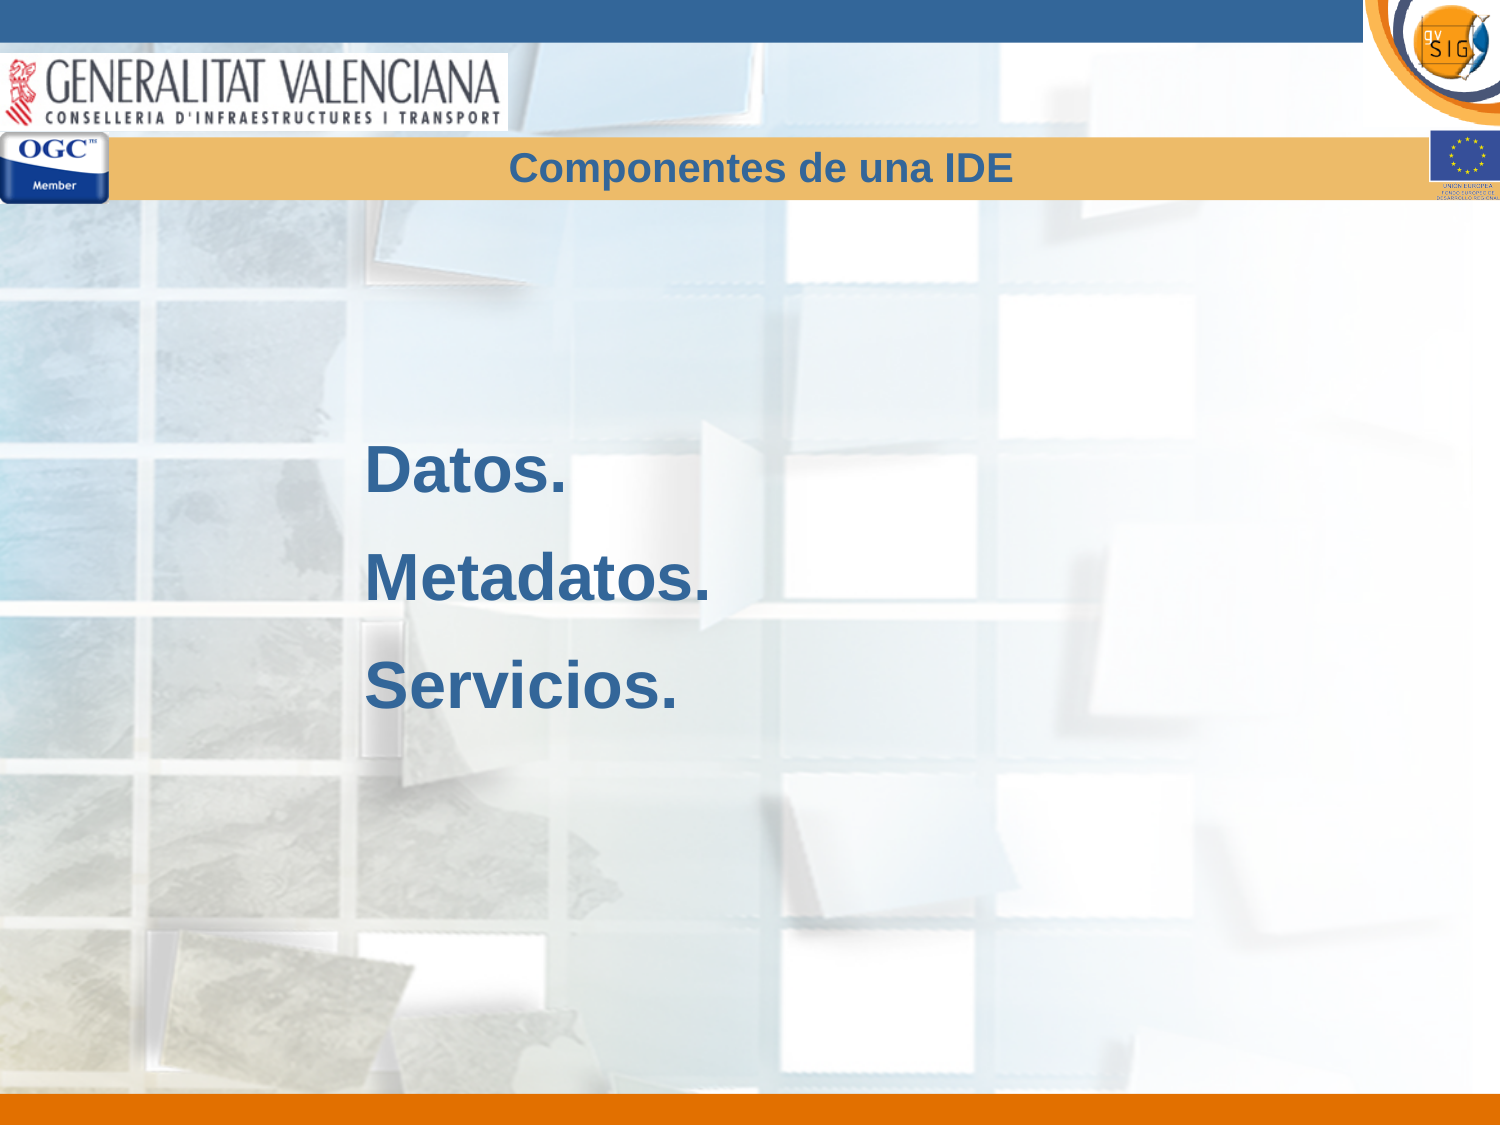

Componentes de una IDE
	Datos.
	Metadatos.
	Servicios.